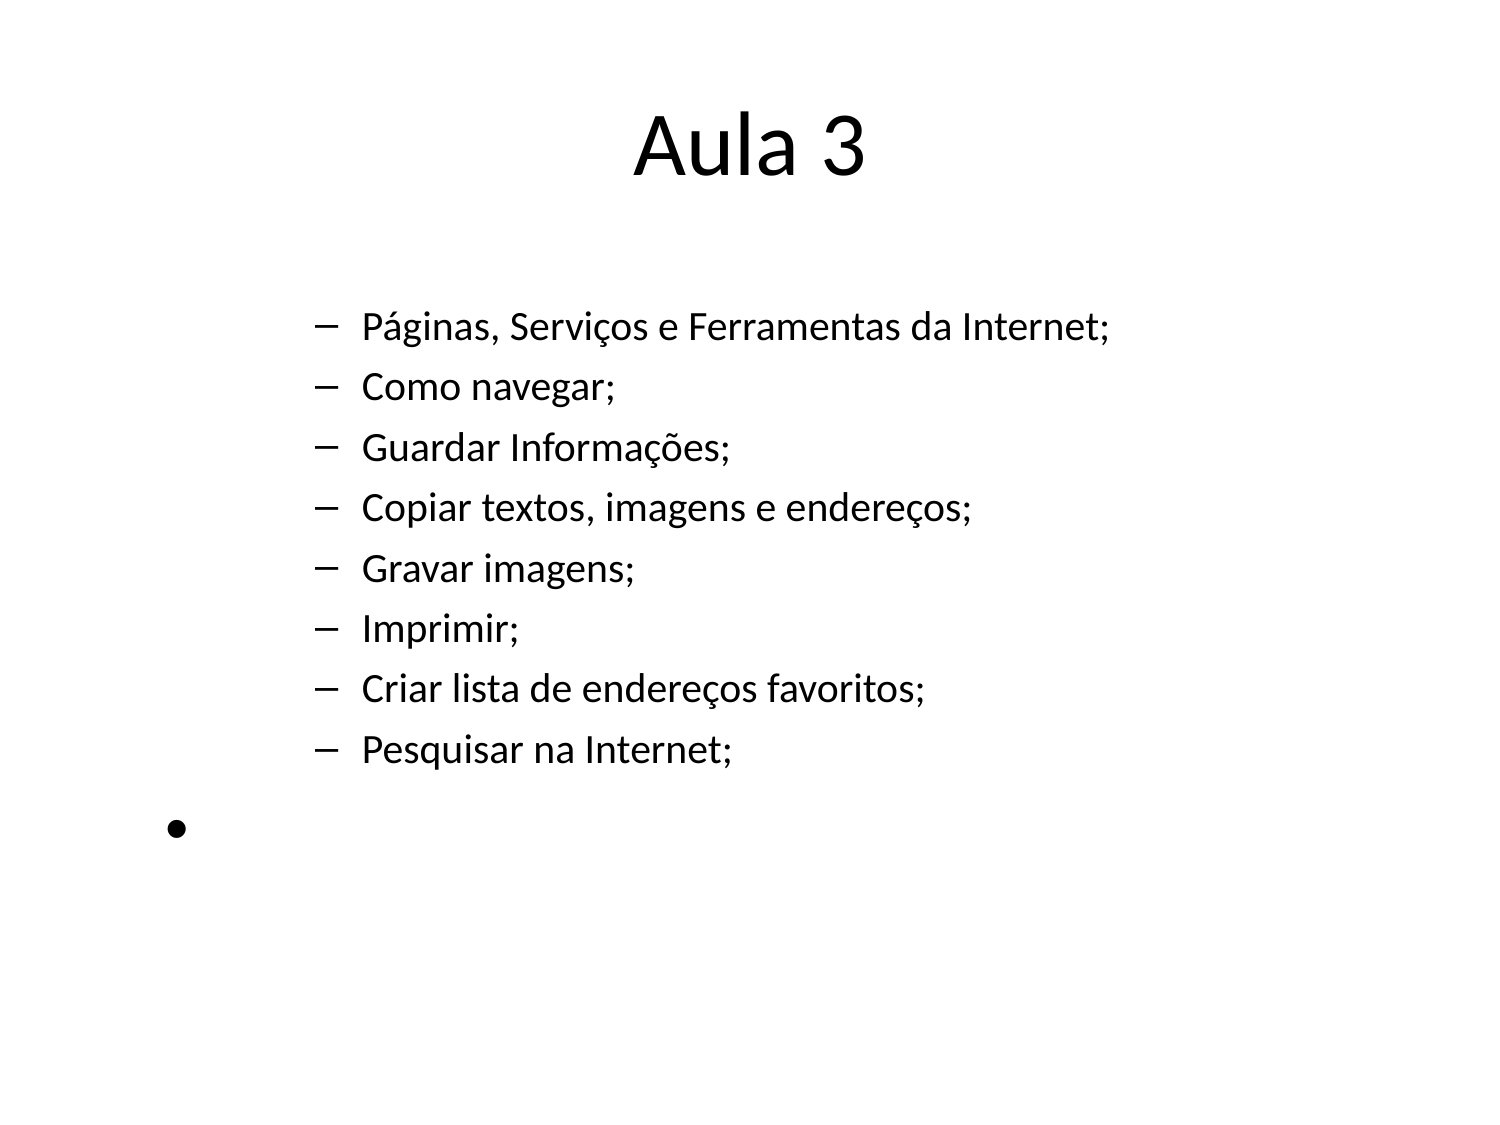

# Aula 3
Páginas, Serviços e Ferramentas da Internet;
Como navegar;
Guardar Informações;
Copiar textos, imagens e endereços;
Gravar imagens;
Imprimir;
Criar lista de endereços favoritos;
Pesquisar na Internet;